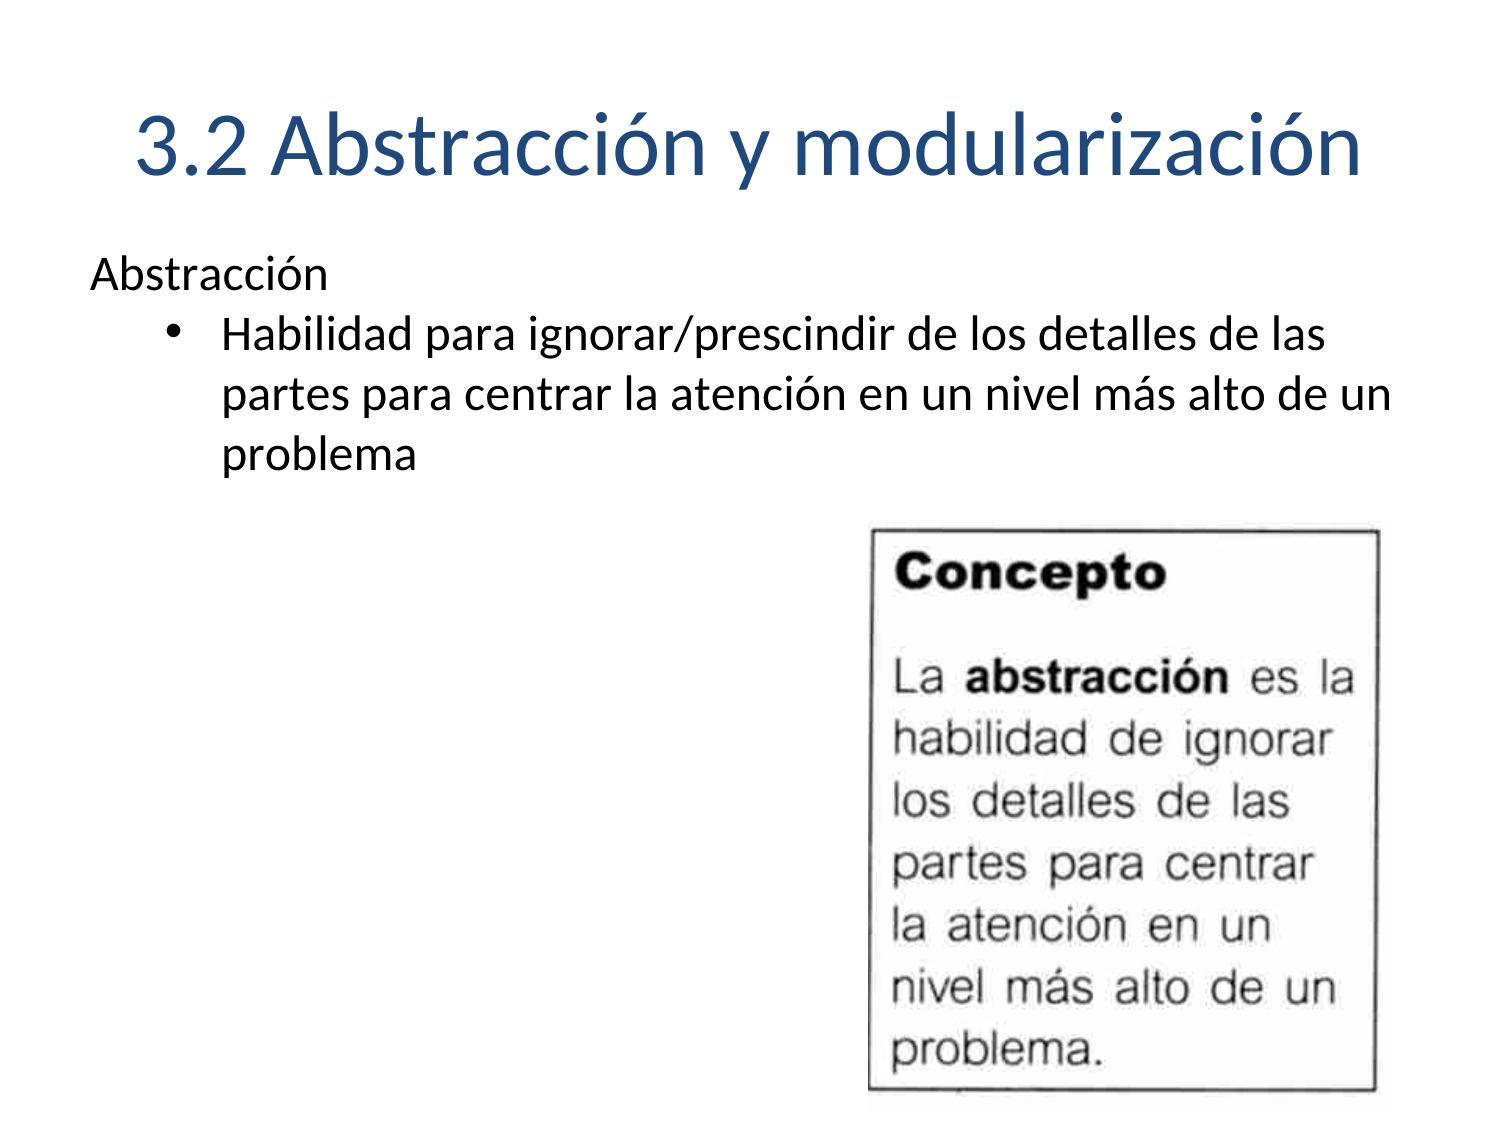

# 3.2 Abstracción y modularización
Abstracción
Habilidad para ignorar/prescindir de los detalles de las partes para centrar la atención en un nivel más alto de un problema